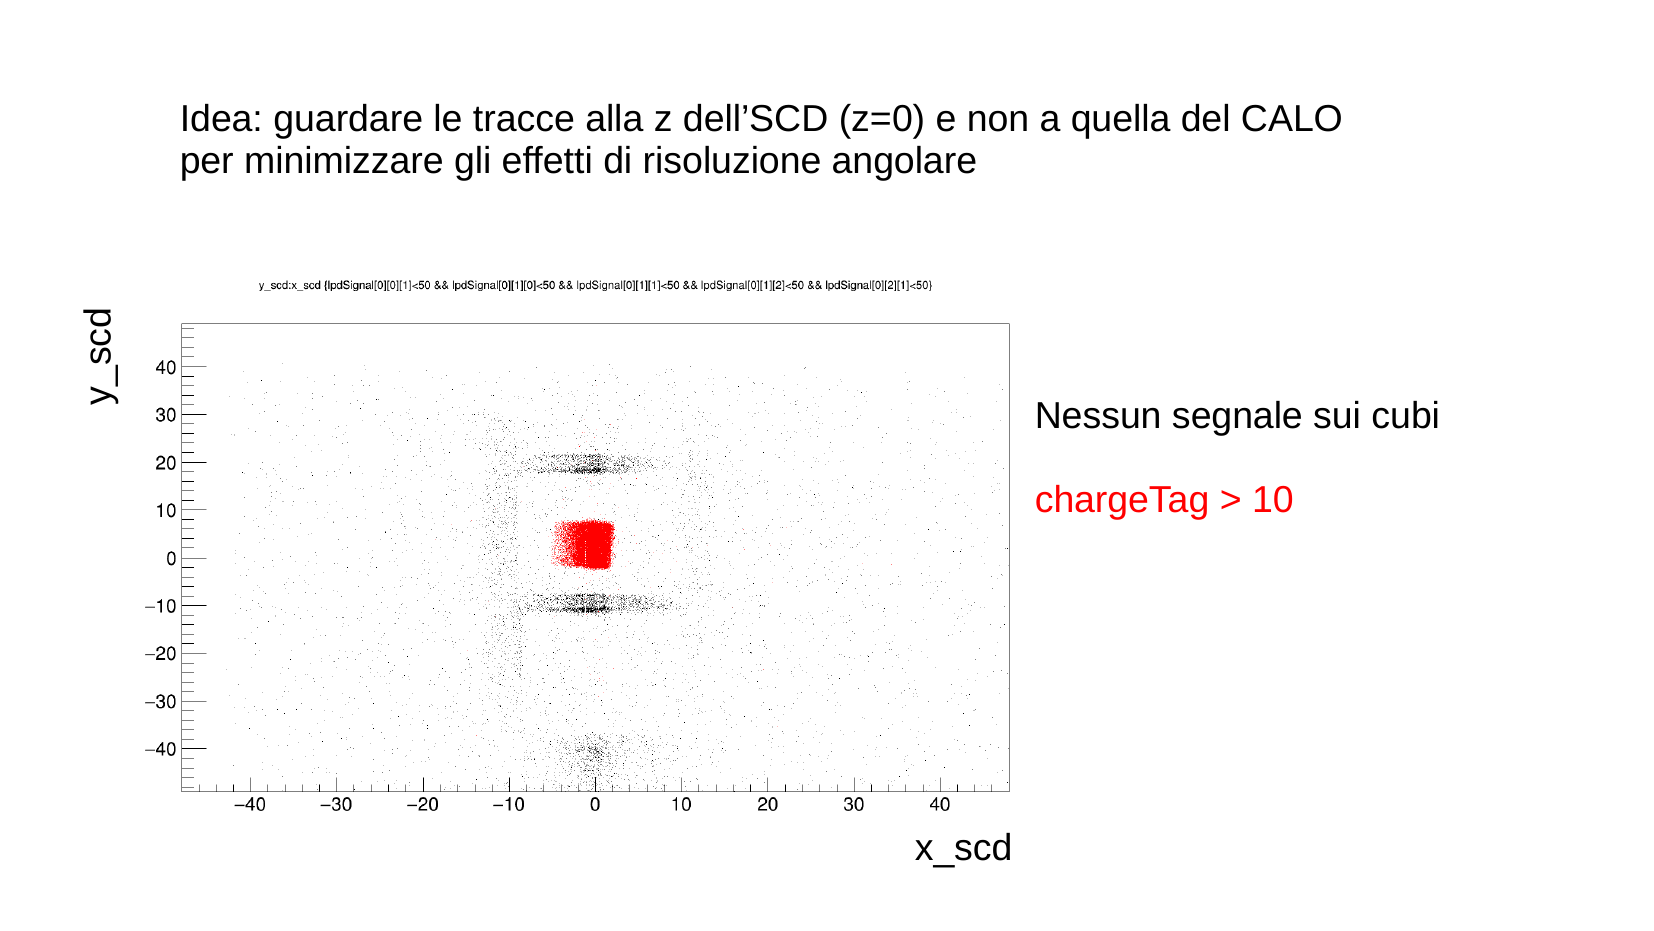

Idea: guardare le tracce alla z dell’SCD (z=0) e non a quella del CALO
per minimizzare gli effetti di risoluzione angolare
y_scd
Nessun segnale sui cubi
chargeTag > 10
x_scd